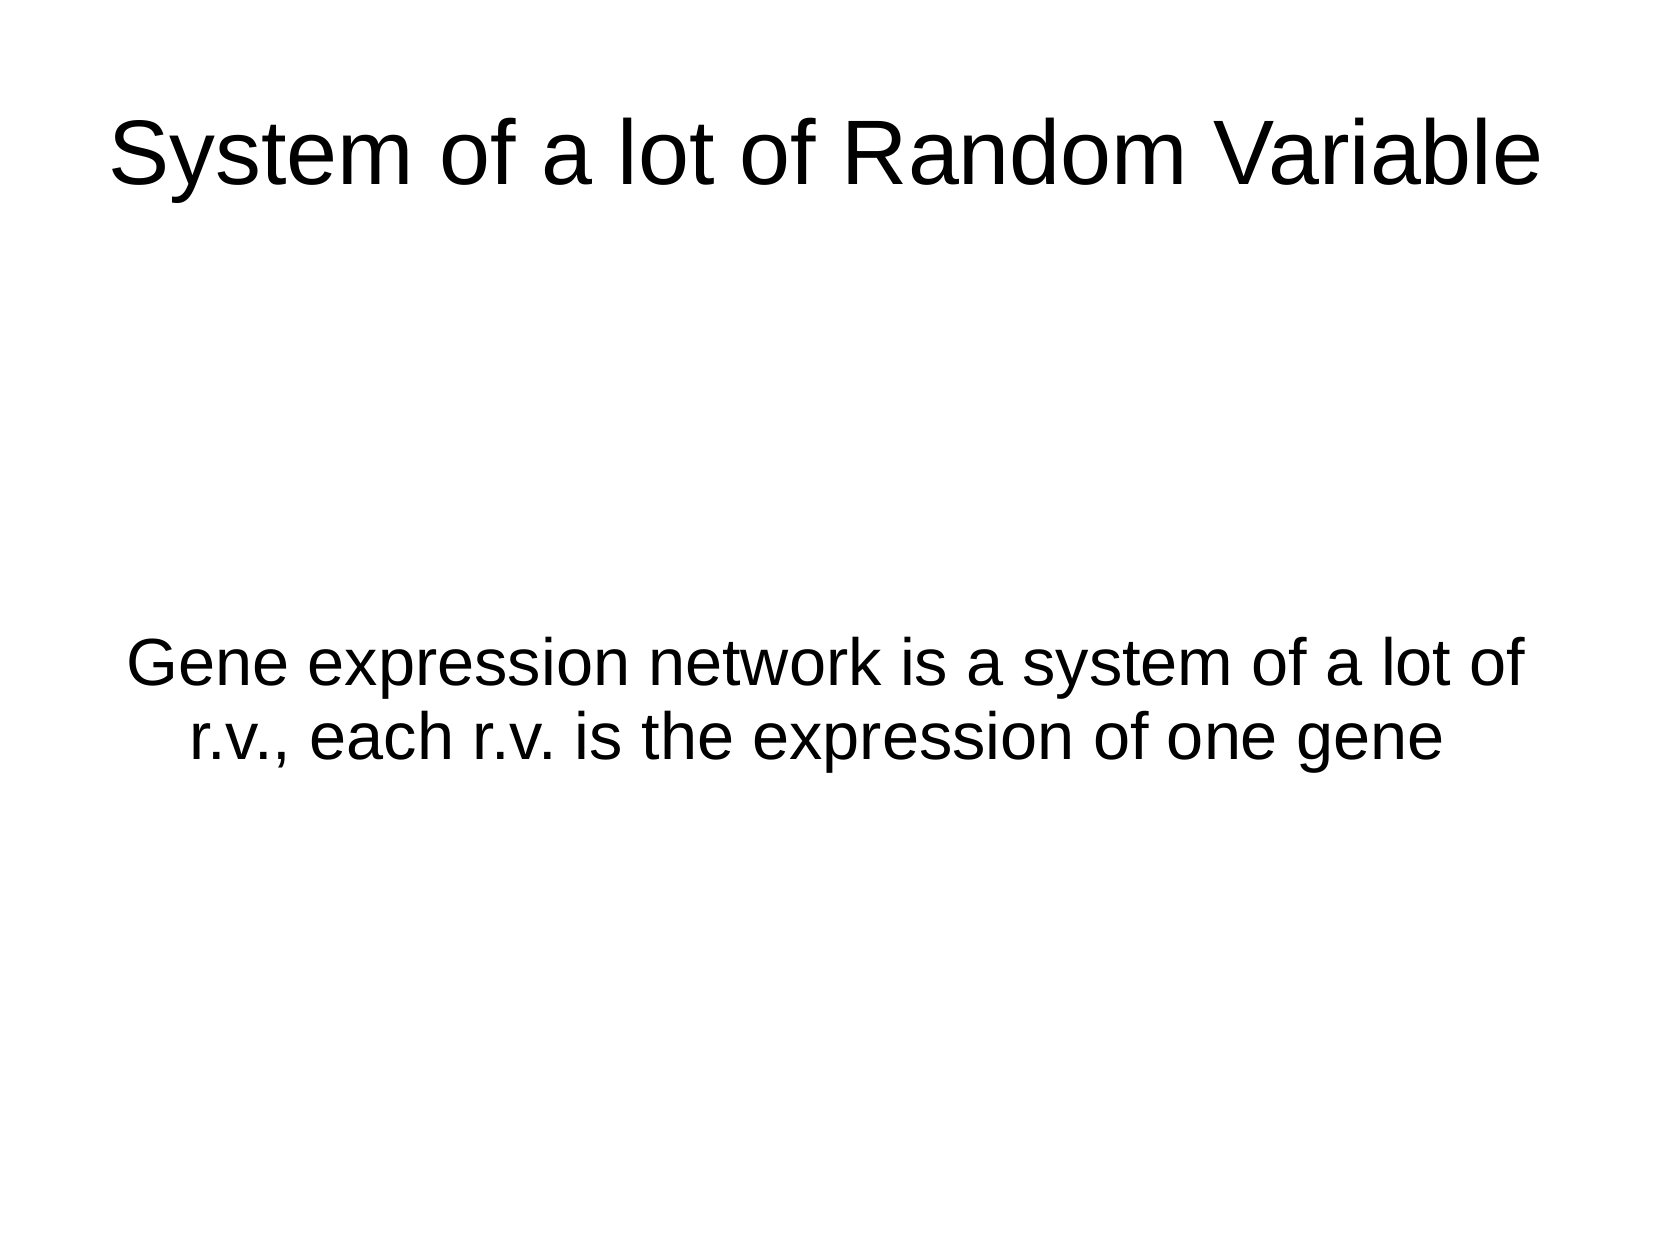

# System of a lot of Random Variable
Gene expression network is a system of a lot of r.v., each r.v. is the expression of one gene